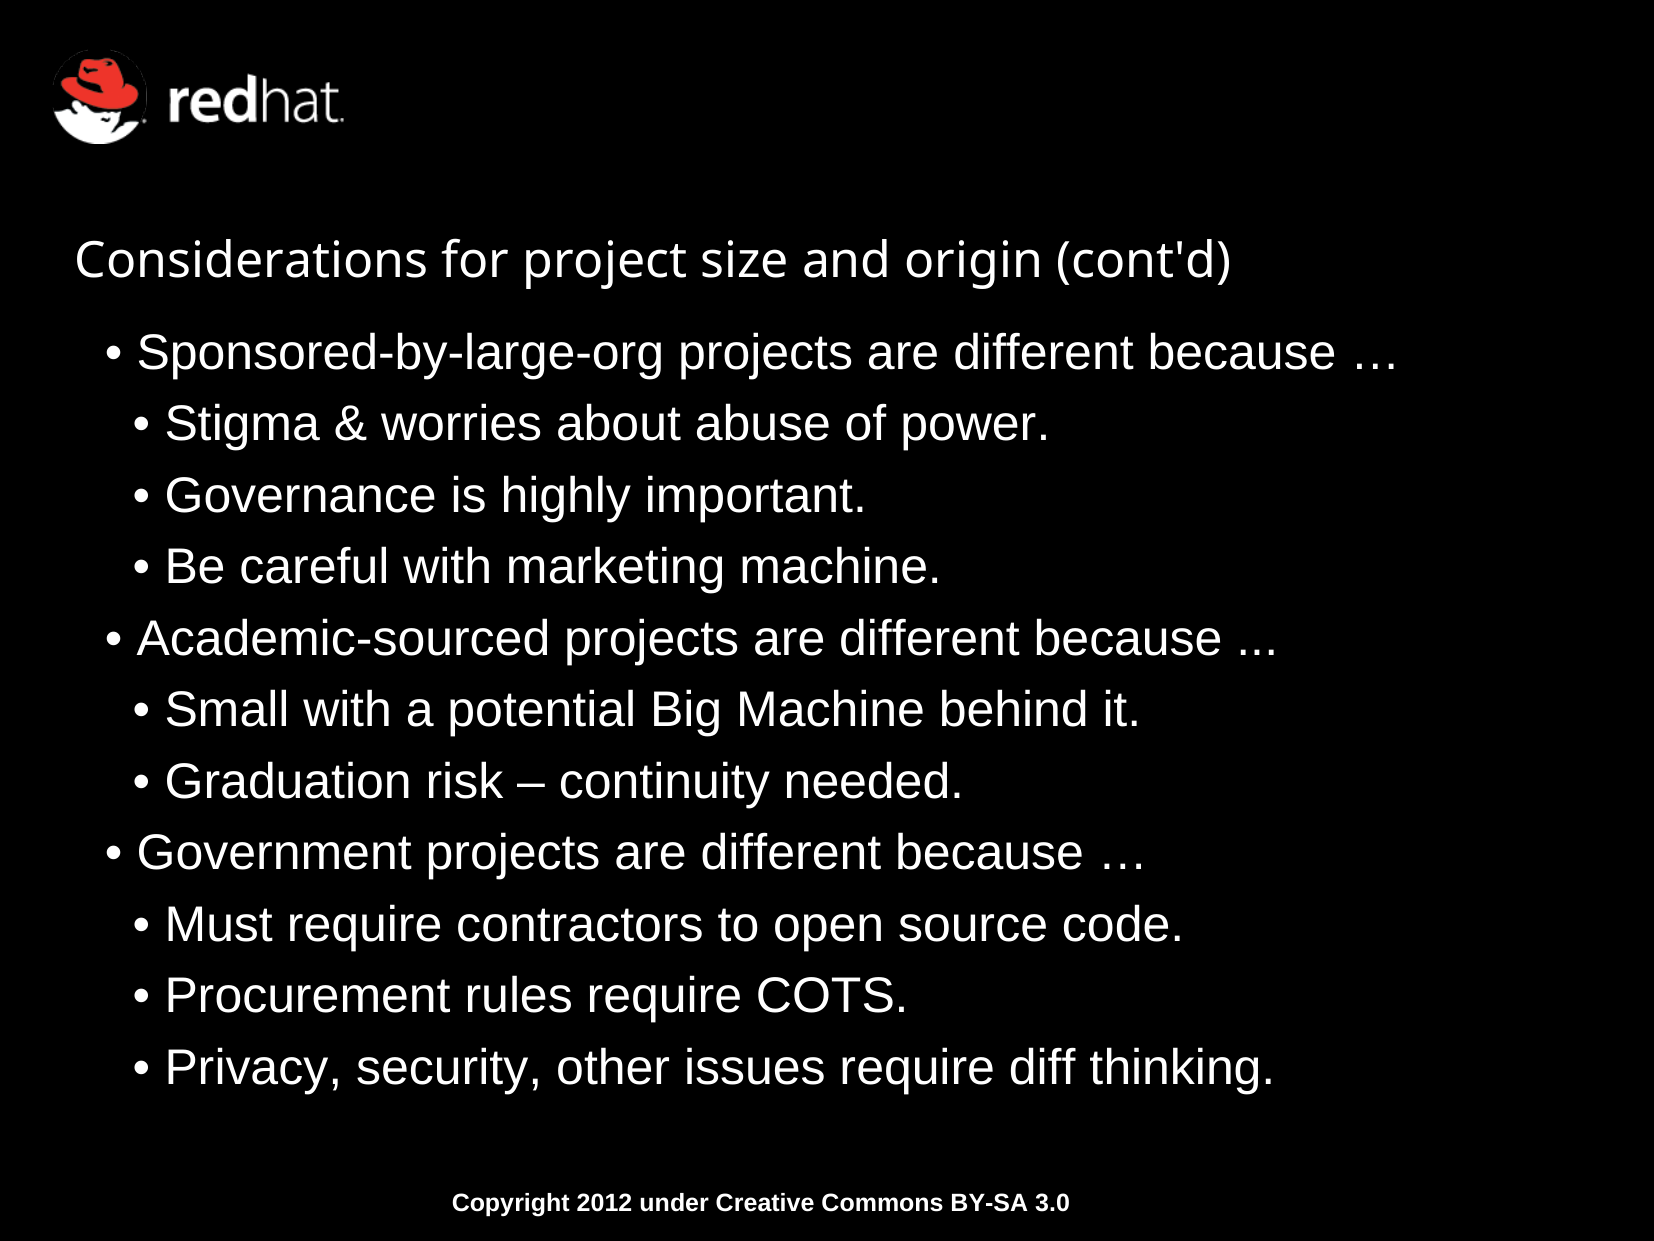

# Considerations for project size and origin (cont'd)
 • Sponsored-by-large-org projects are different because …
 • Stigma & worries about abuse of power.
 • Governance is highly important.
 • Be careful with marketing machine.
 • Academic-sourced projects are different because ...
 • Small with a potential Big Machine behind it.
 • Graduation risk – continuity needed.
 • Government projects are different because …
 • Must require contractors to open source code.
 • Procurement rules require COTS.
 • Privacy, security, other issues require diff thinking.